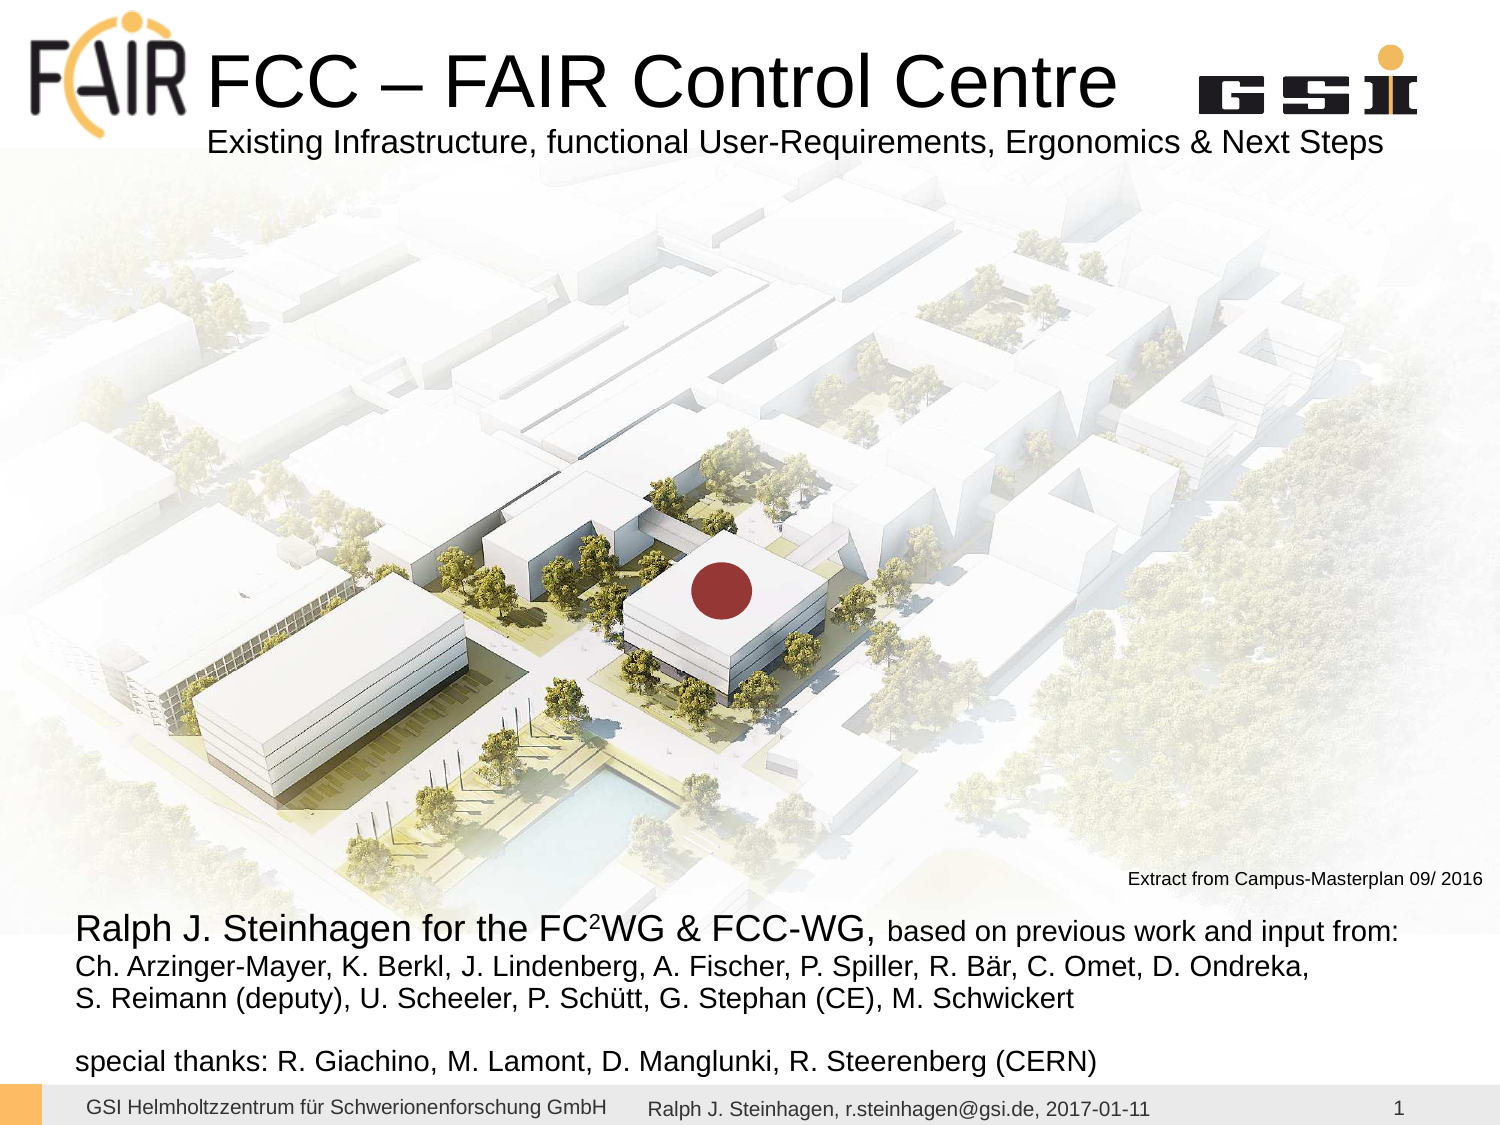

# FCC – FAIR Control Centre Existing Infrastructure, functional User-Requirements, Ergonomics & Next Steps
Extract from Campus-Masterplan 09/ 2016
Ralph J. Steinhagen for the FC2WG & FCC-WG, based on previous work and input from: Ch. Arzinger-Mayer, K. Berkl, J. Lindenberg, A. Fischer, P. Spiller, R. Bär, C. Omet, D. Ondreka, S. Reimann (deputy), U. Scheeler, P. Schütt, G. Stephan (CE), M. Schwickert
special thanks: R. Giachino, M. Lamont, D. Manglunki, R. Steerenberg (CERN)